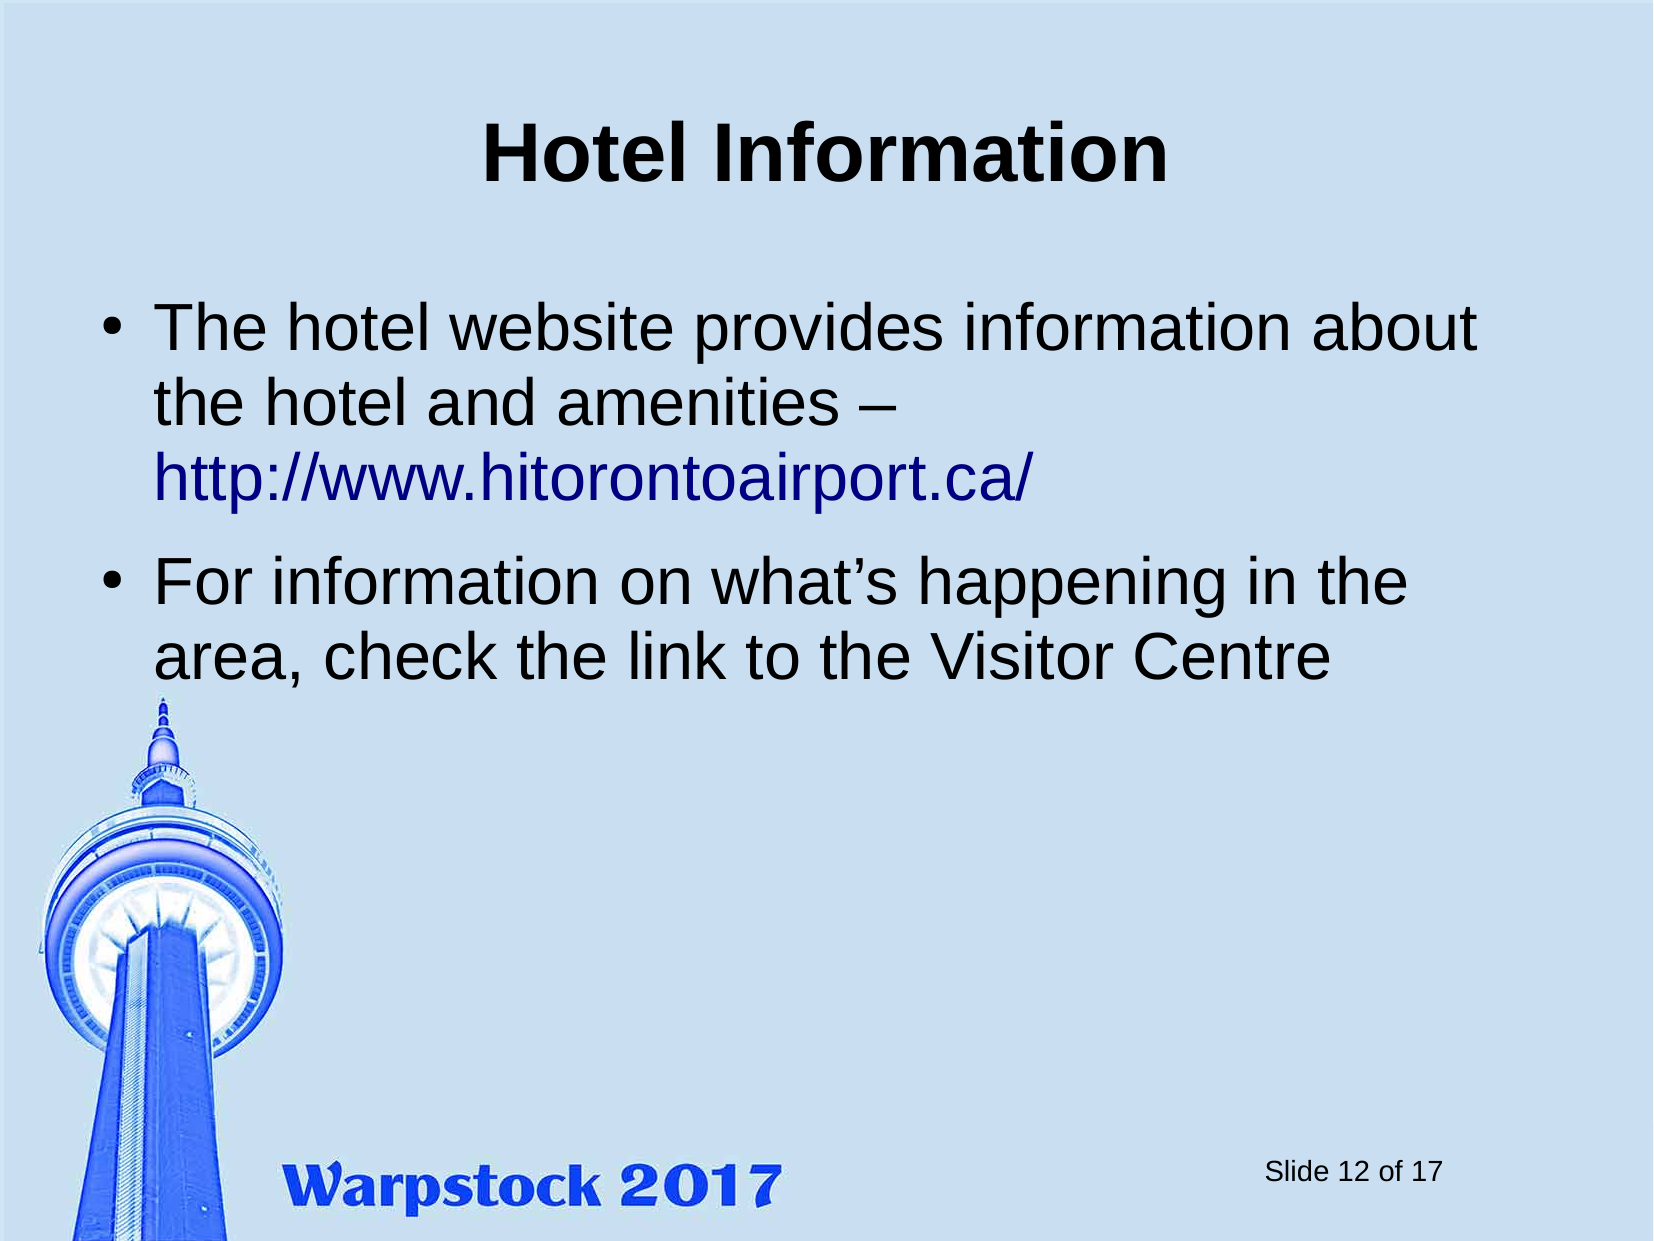

# Hotel Information
The hotel website provides information about the hotel and amenities – http://www.hitorontoairport.ca/
For information on what’s happening in the area, check the link to the Visitor Centre
Slide of <count>